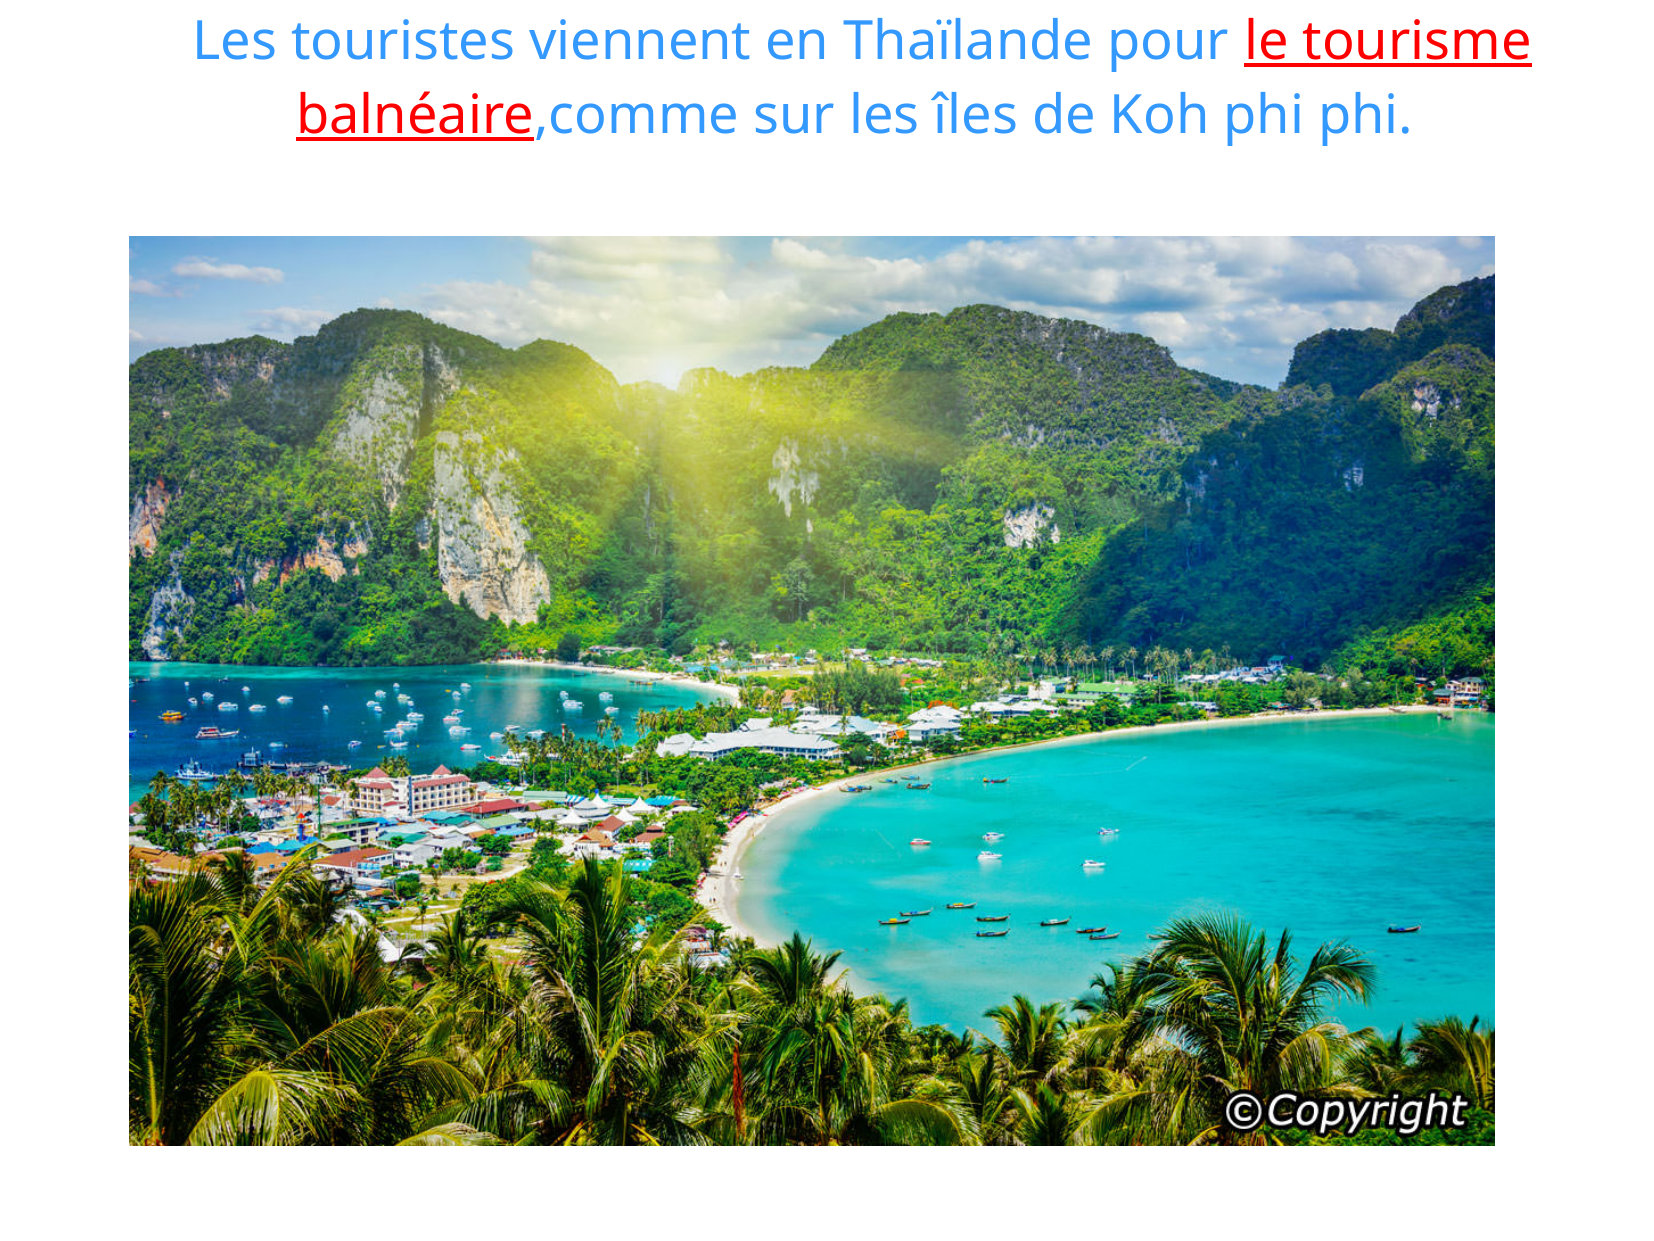

# Les touristes viennent en Thaïlande pour le tourisme balnéaire,comme sur les îles de Koh phi phi.